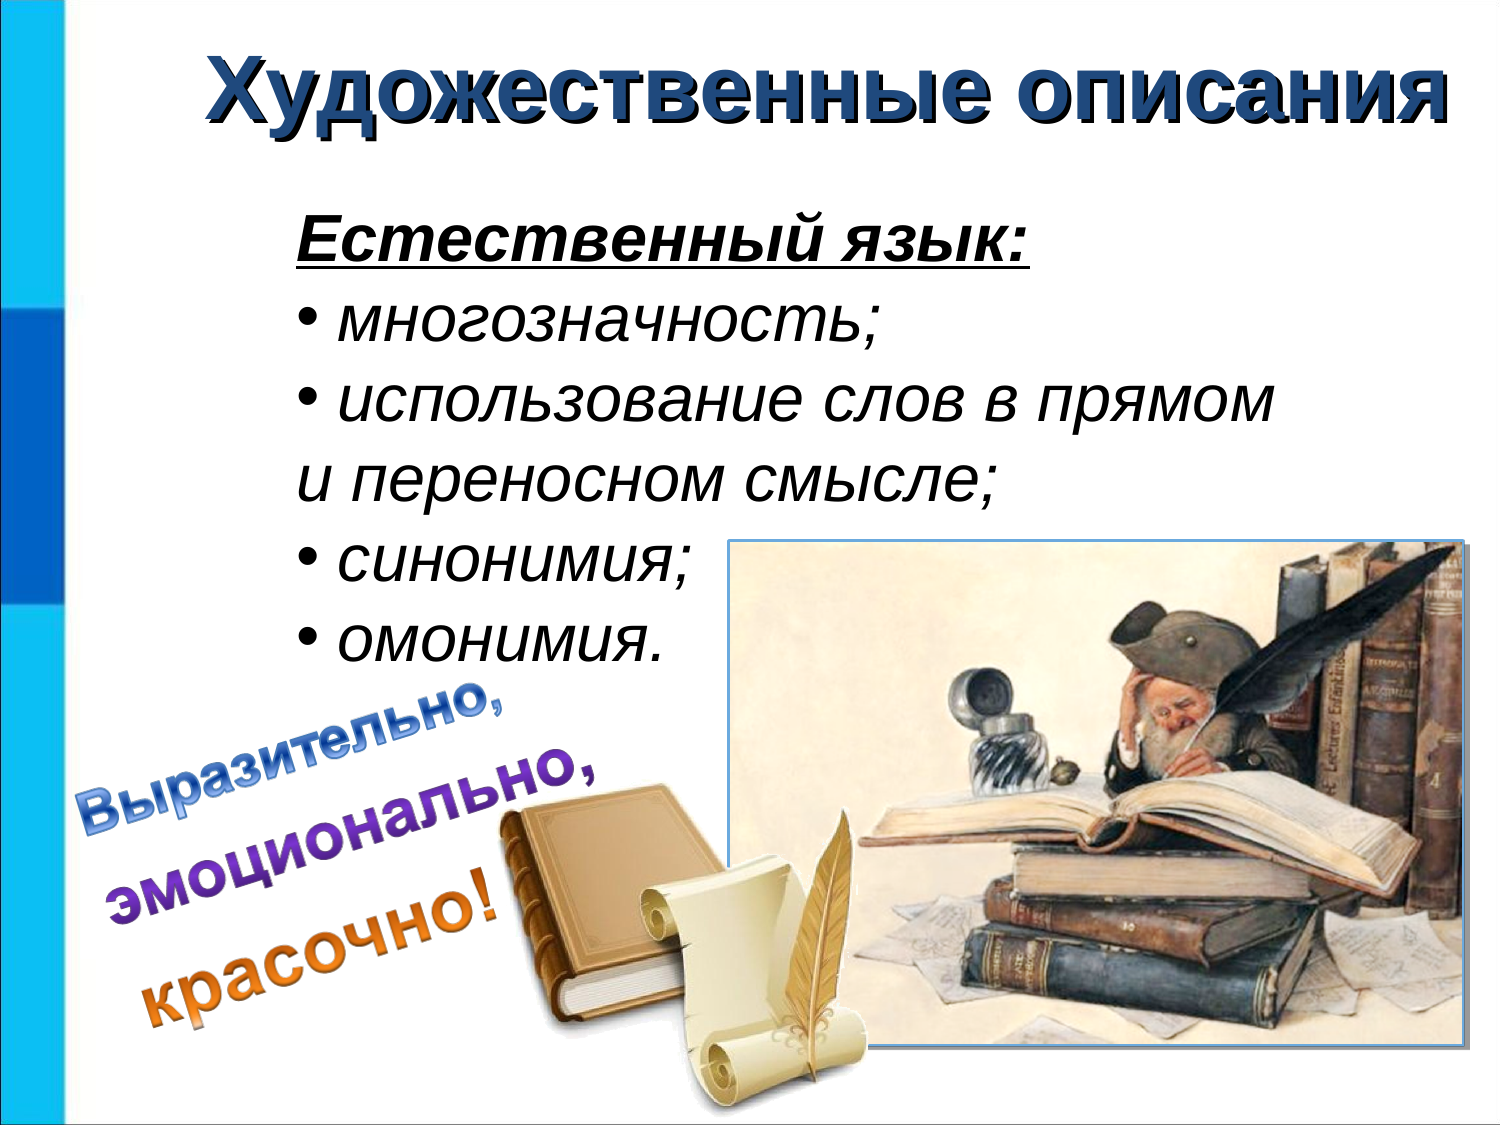

Художественные описания
Естественный язык:
 многозначность;
 использование слов в прямом
и переносном смысле;
 синонимия;
 омонимия.